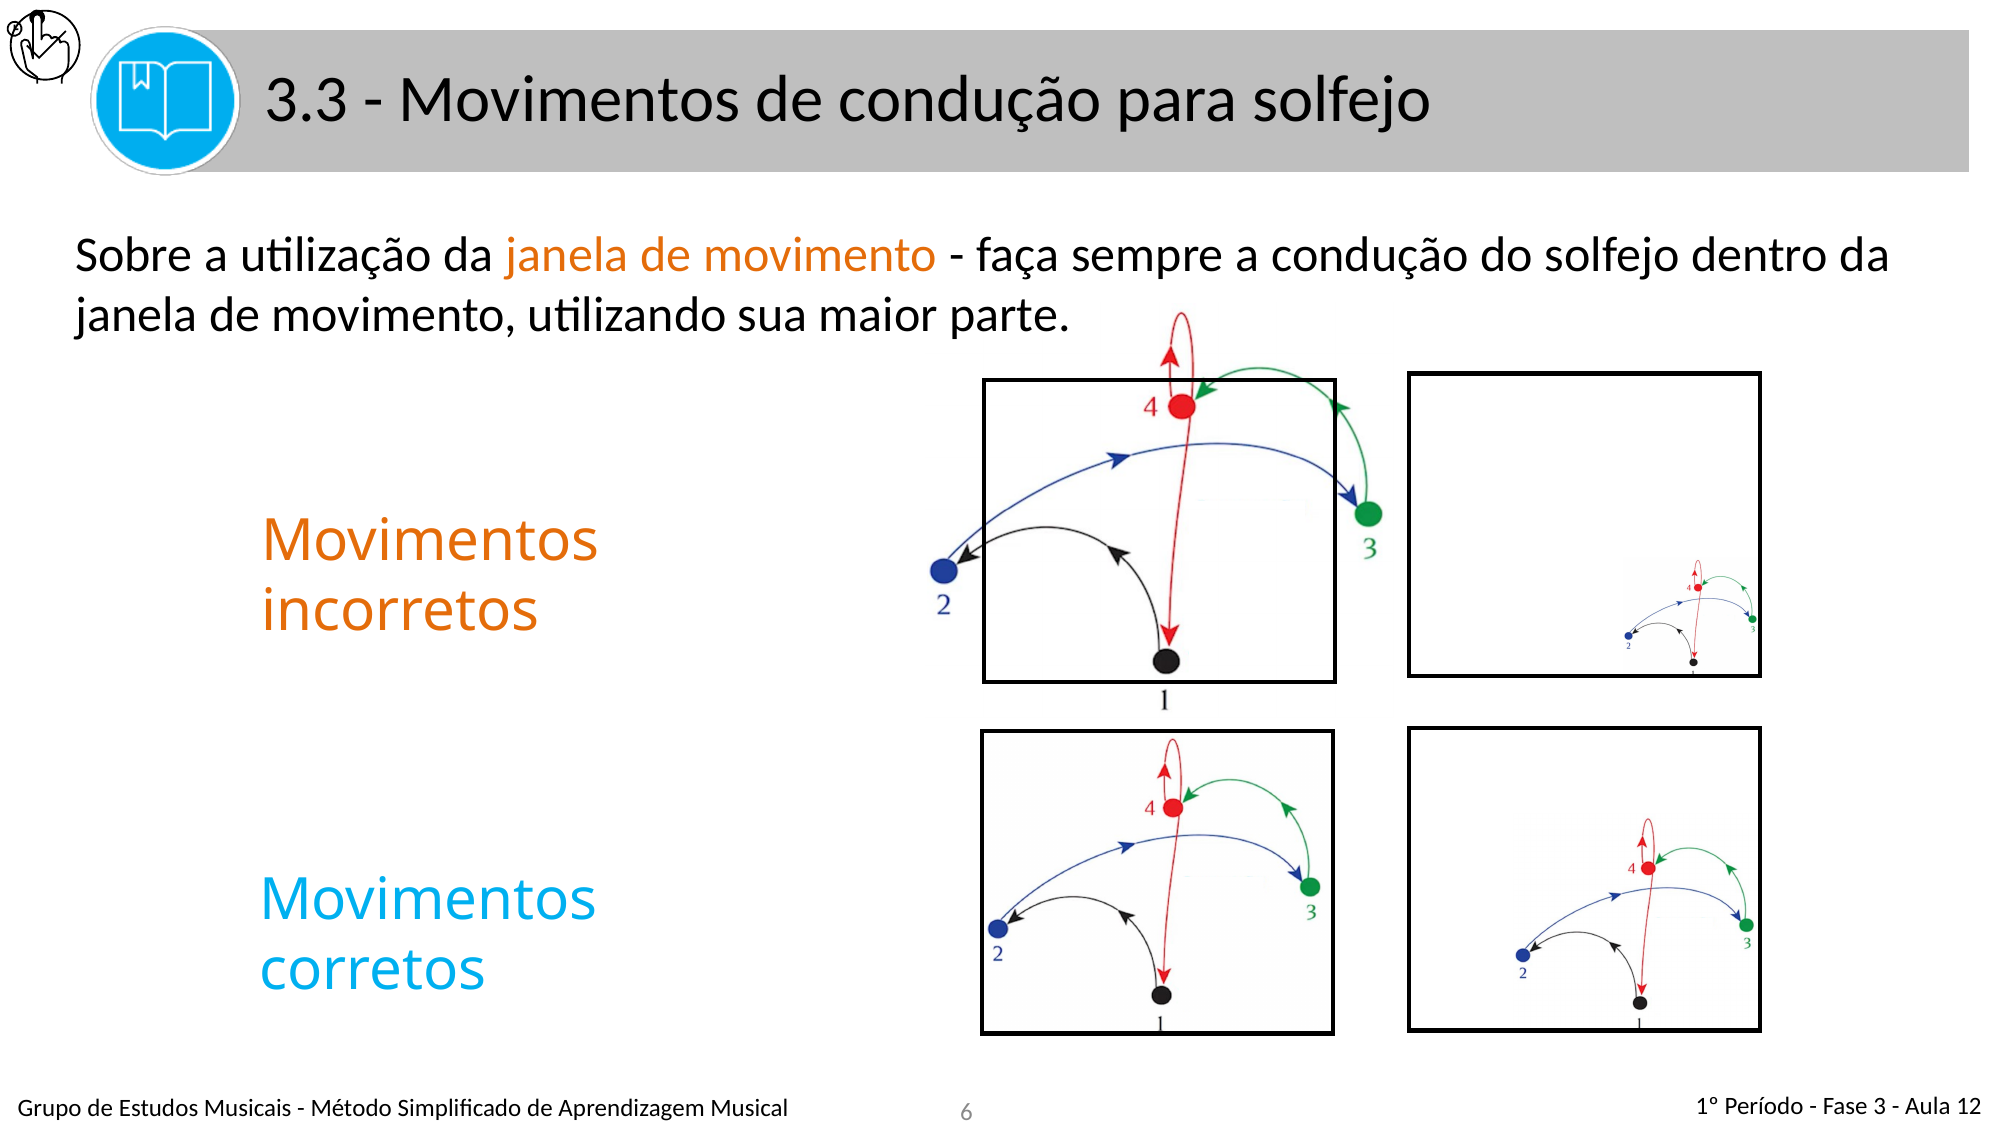

3.3 - Movimentos de condução para solfejo
Sobre a utilização da janela de movimento - faça sempre a condução do solfejo dentro da janela de movimento, utilizando sua maior parte.
Movimentos incorretos
Movimentos corretos
1º Período - Fase 3 - Aula 12
Grupo de Estudos Musicais - Método Simplificado de Aprendizagem Musical